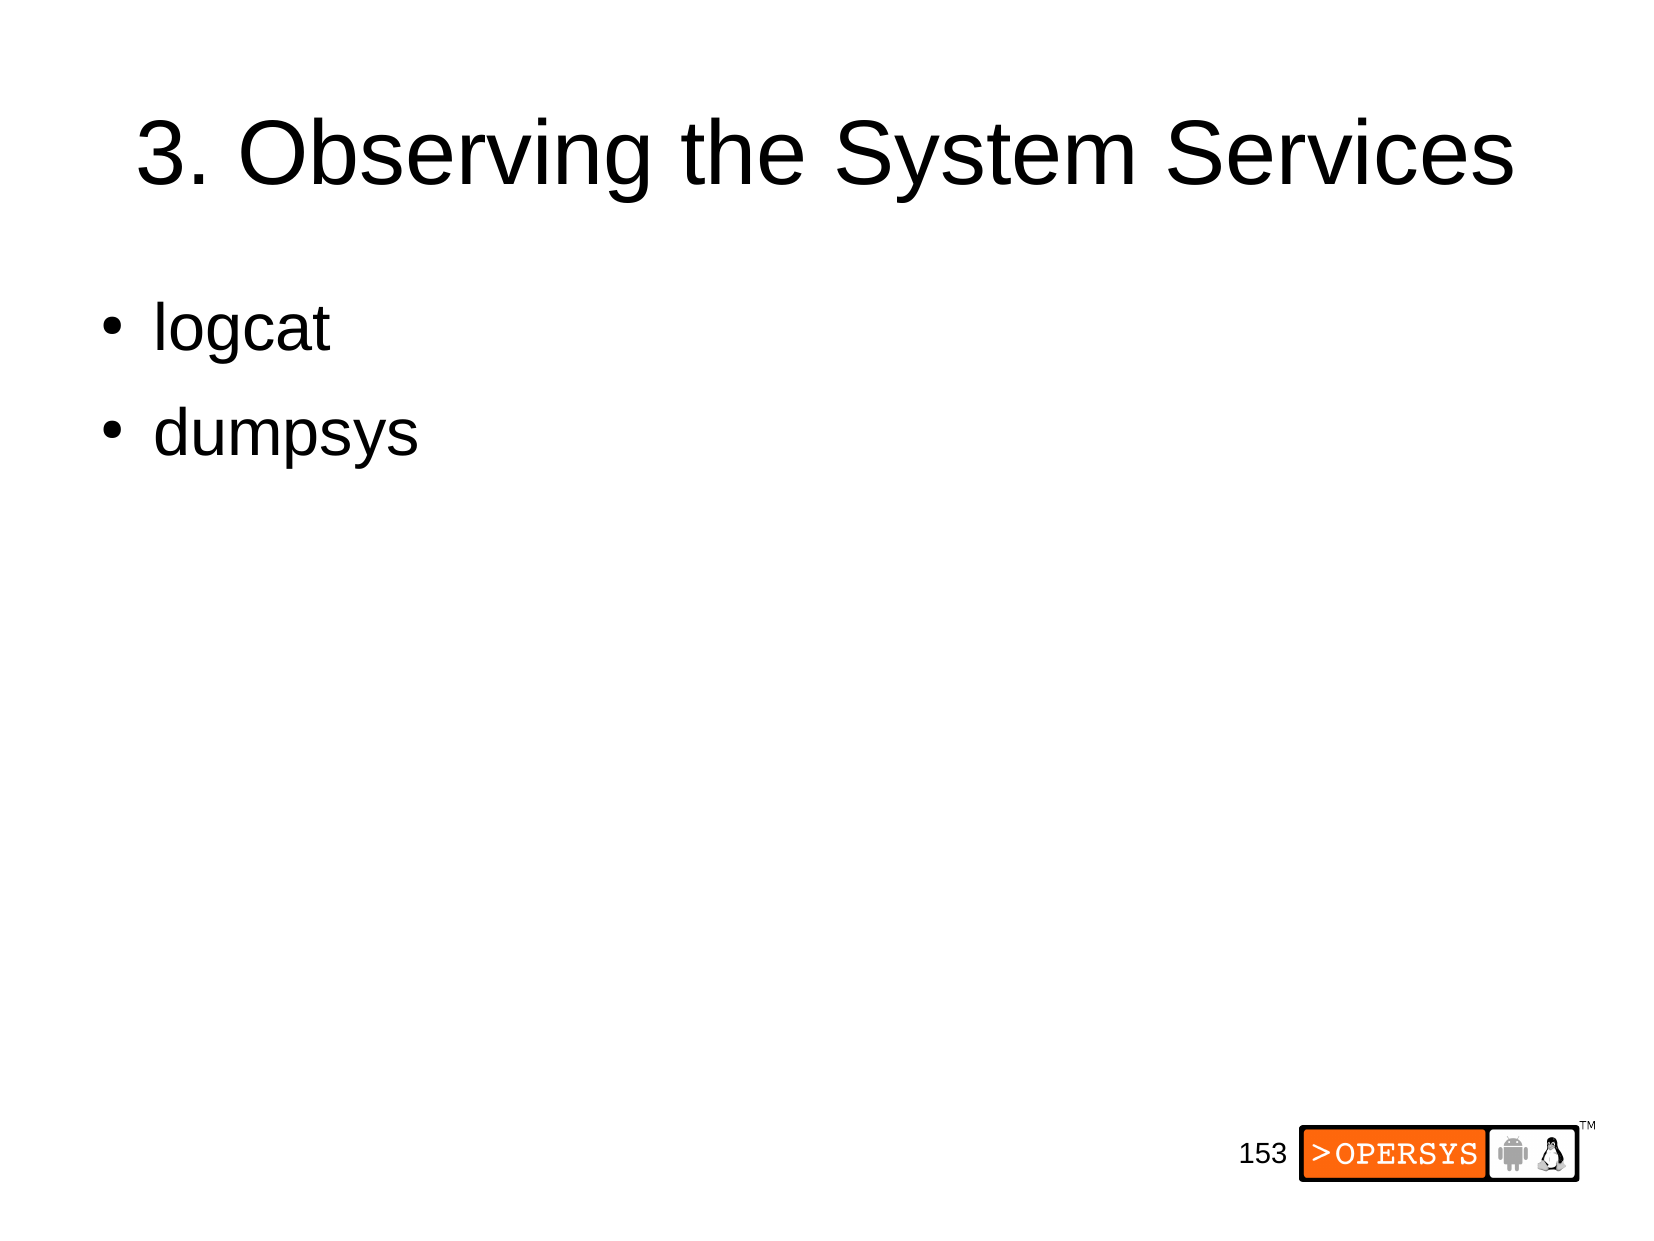

# 3. Observing the System Services
logcat
dumpsys